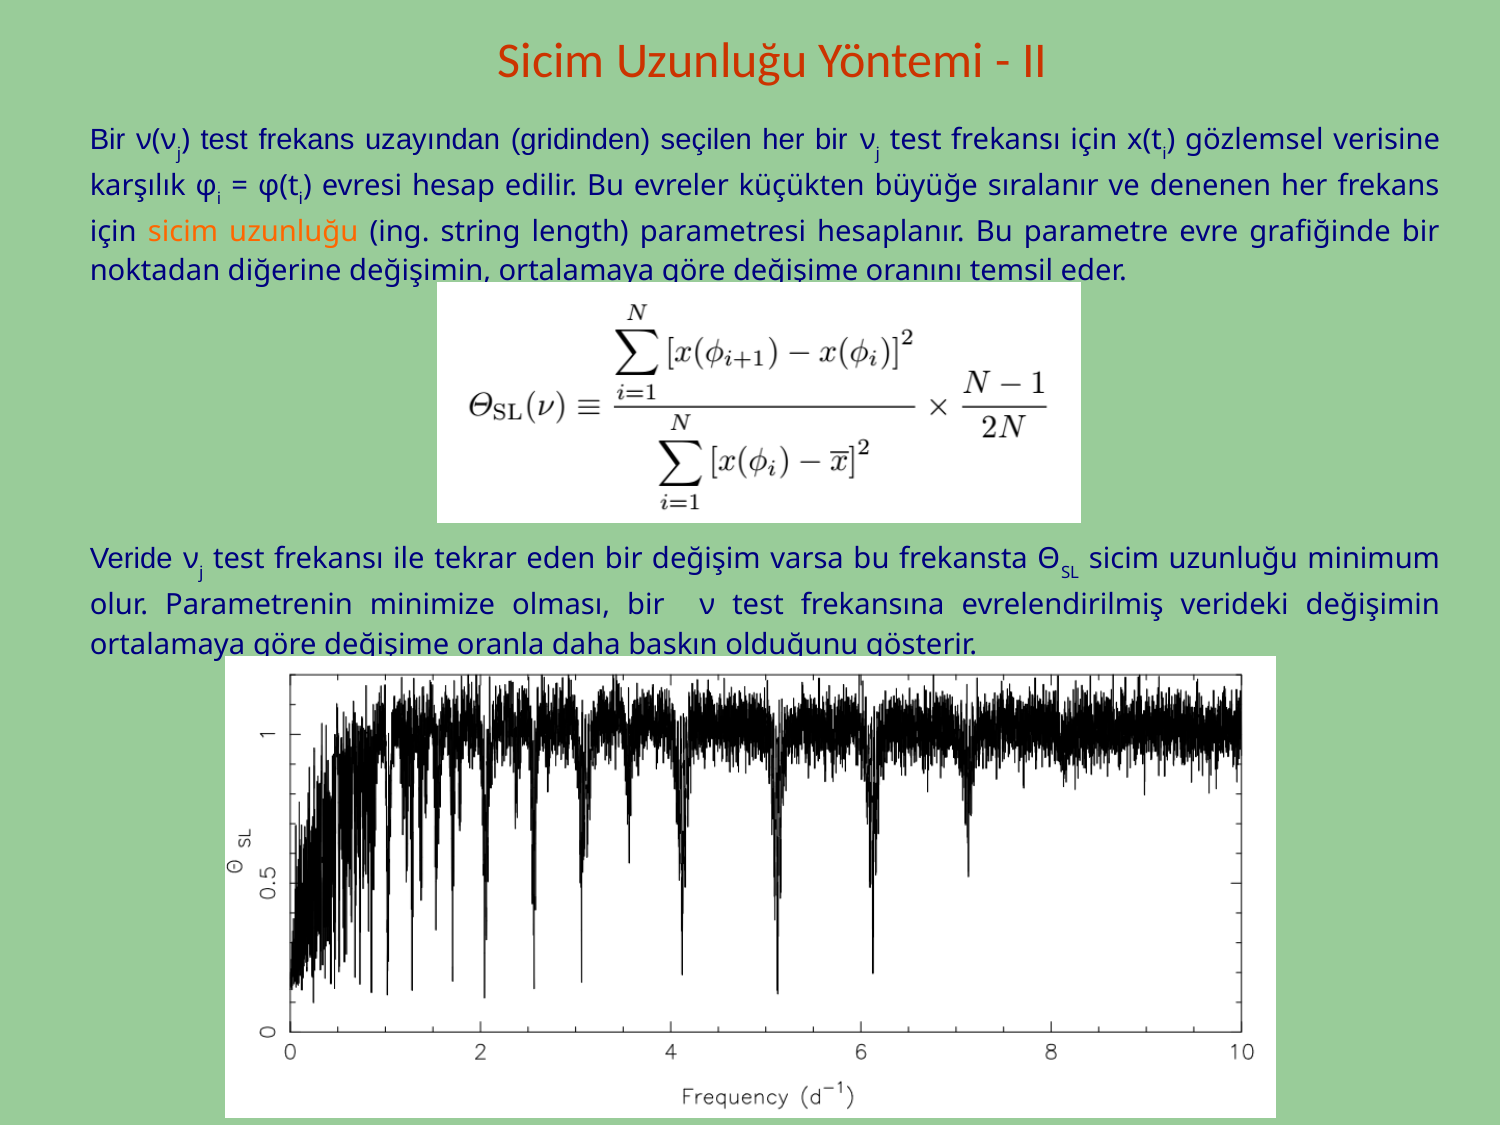

# Sicim Uzunluğu Yöntemi - II
Bir ν(νj) test frekans uzayından (gridinden) seçilen her bir νj test frekansı için x(ti) gözlemsel verisine karşılık φi = φ(ti) evresi hesap edilir. Bu evreler küçükten büyüğe sıralanır ve denenen her frekans için sicim uzunluğu (ing. string length) parametresi hesaplanır. Bu parametre evre grafiğinde bir noktadan diğerine değişimin, ortalamaya göre değişime oranını temsil eder.
Veride νj test frekansı ile tekrar eden bir değişim varsa bu frekansta ΘSL sicim uzunluğu minimum olur. Parametrenin minimize olması, bir ν test frekansına evrelendirilmiş verideki değişimin ortalamaya göre değişime oranla daha baskın olduğunu gösterir.